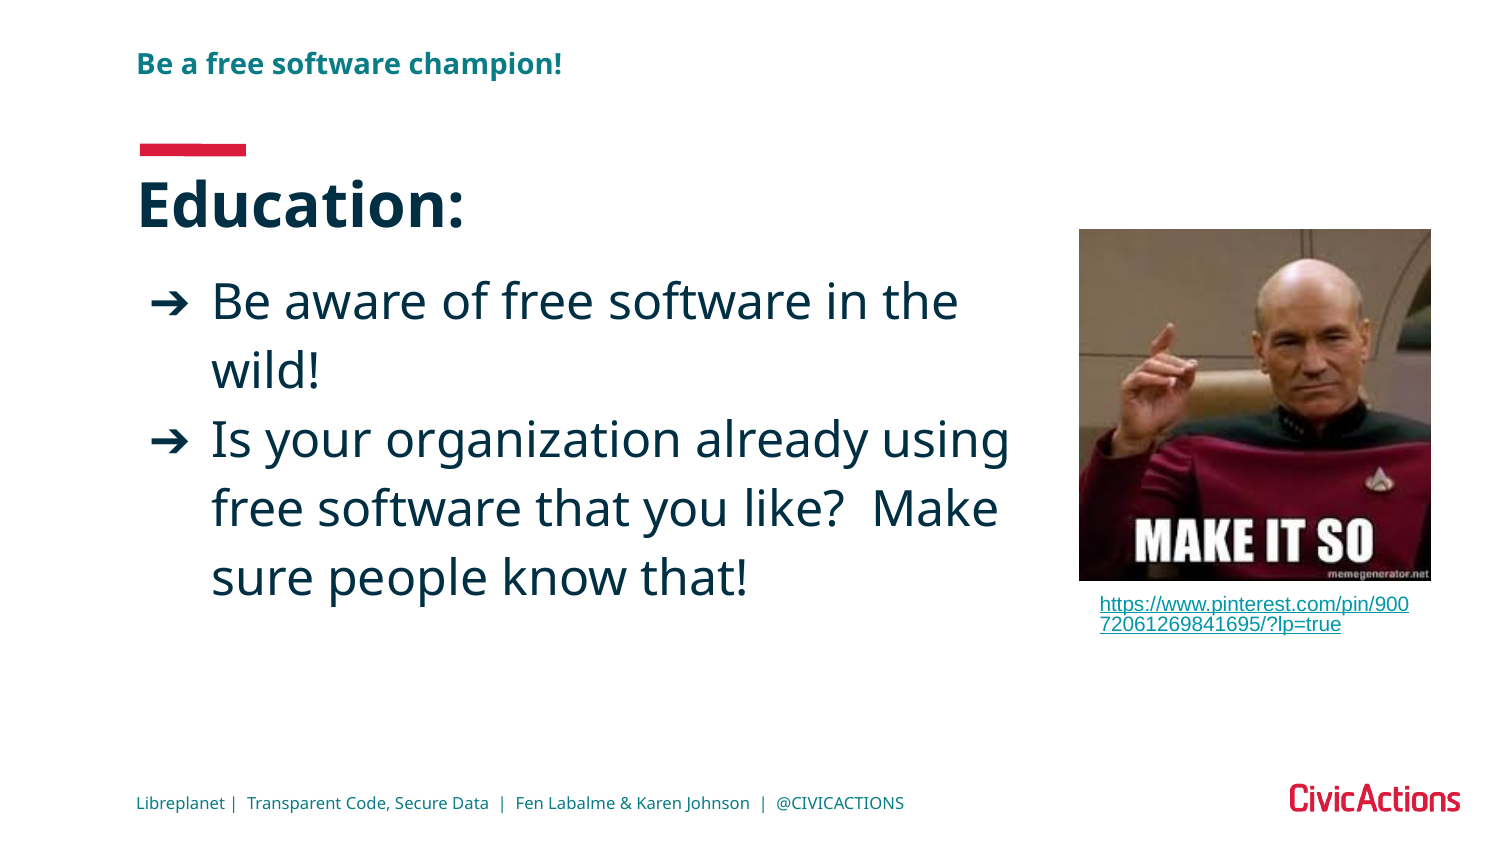

# Be a free software champion!
Education:
Be aware of free software in the wild!
Is your organization already using free software that you like? Make sure people know that!
https://www.pinterest.com/pin/90072061269841695/?lp=true
Libreplanet | Transparent Code, Secure Data | Fen Labalme & Karen Johnson | @CIVICACTIONS